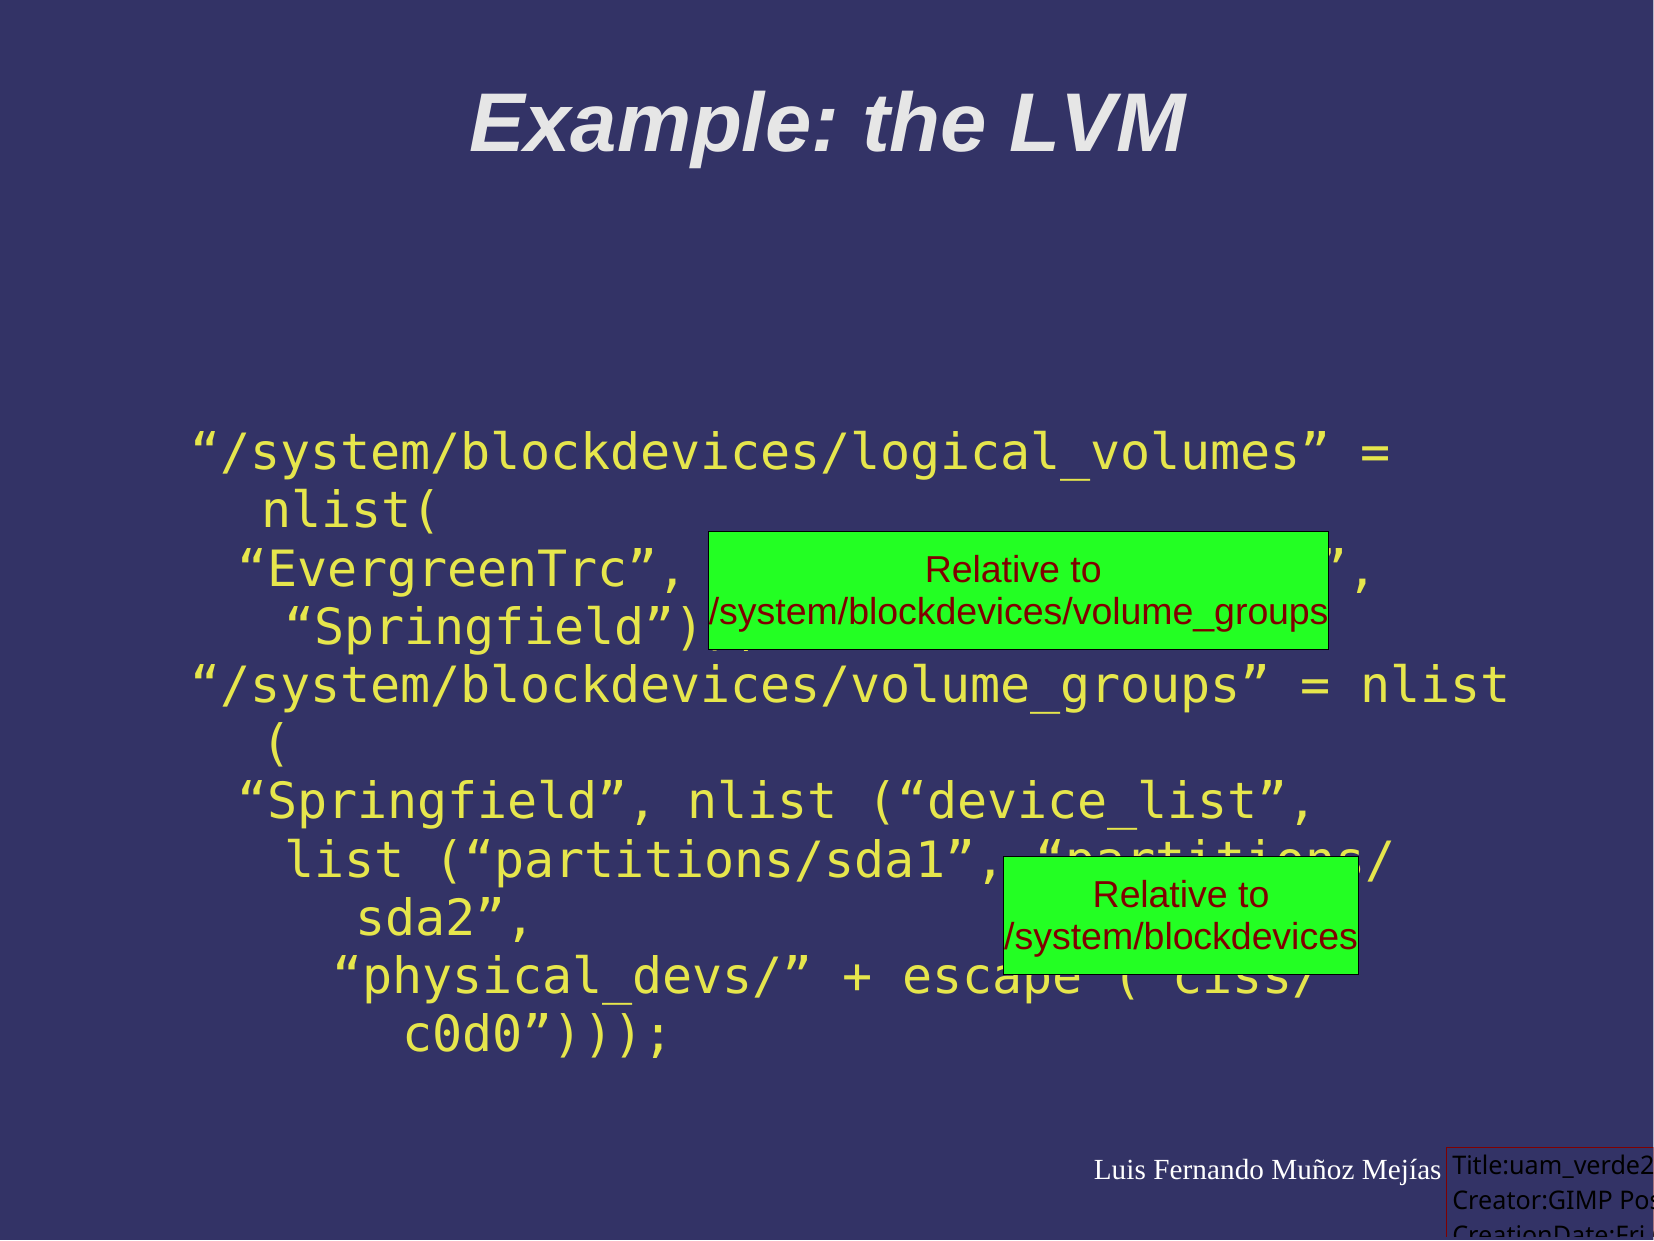

# Example: the LVM
“/system/blockdevices/logical_volumes” = nlist(
“EvergreenTrc”, nlist (“volume_group”,
“Springfield”));
“/system/blockdevices/volume_groups” = nlist (
“Springfield”, nlist (“device_list”,
list (“partitions/sda1”, “partitions/sda2”,
“physical_devs/” + escape (“ciss/c0d0”)));
Relative to
/system/blockdevices/volume_groups
Relative to
/system/blockdevices
Luis Fernando Muñoz Mejías